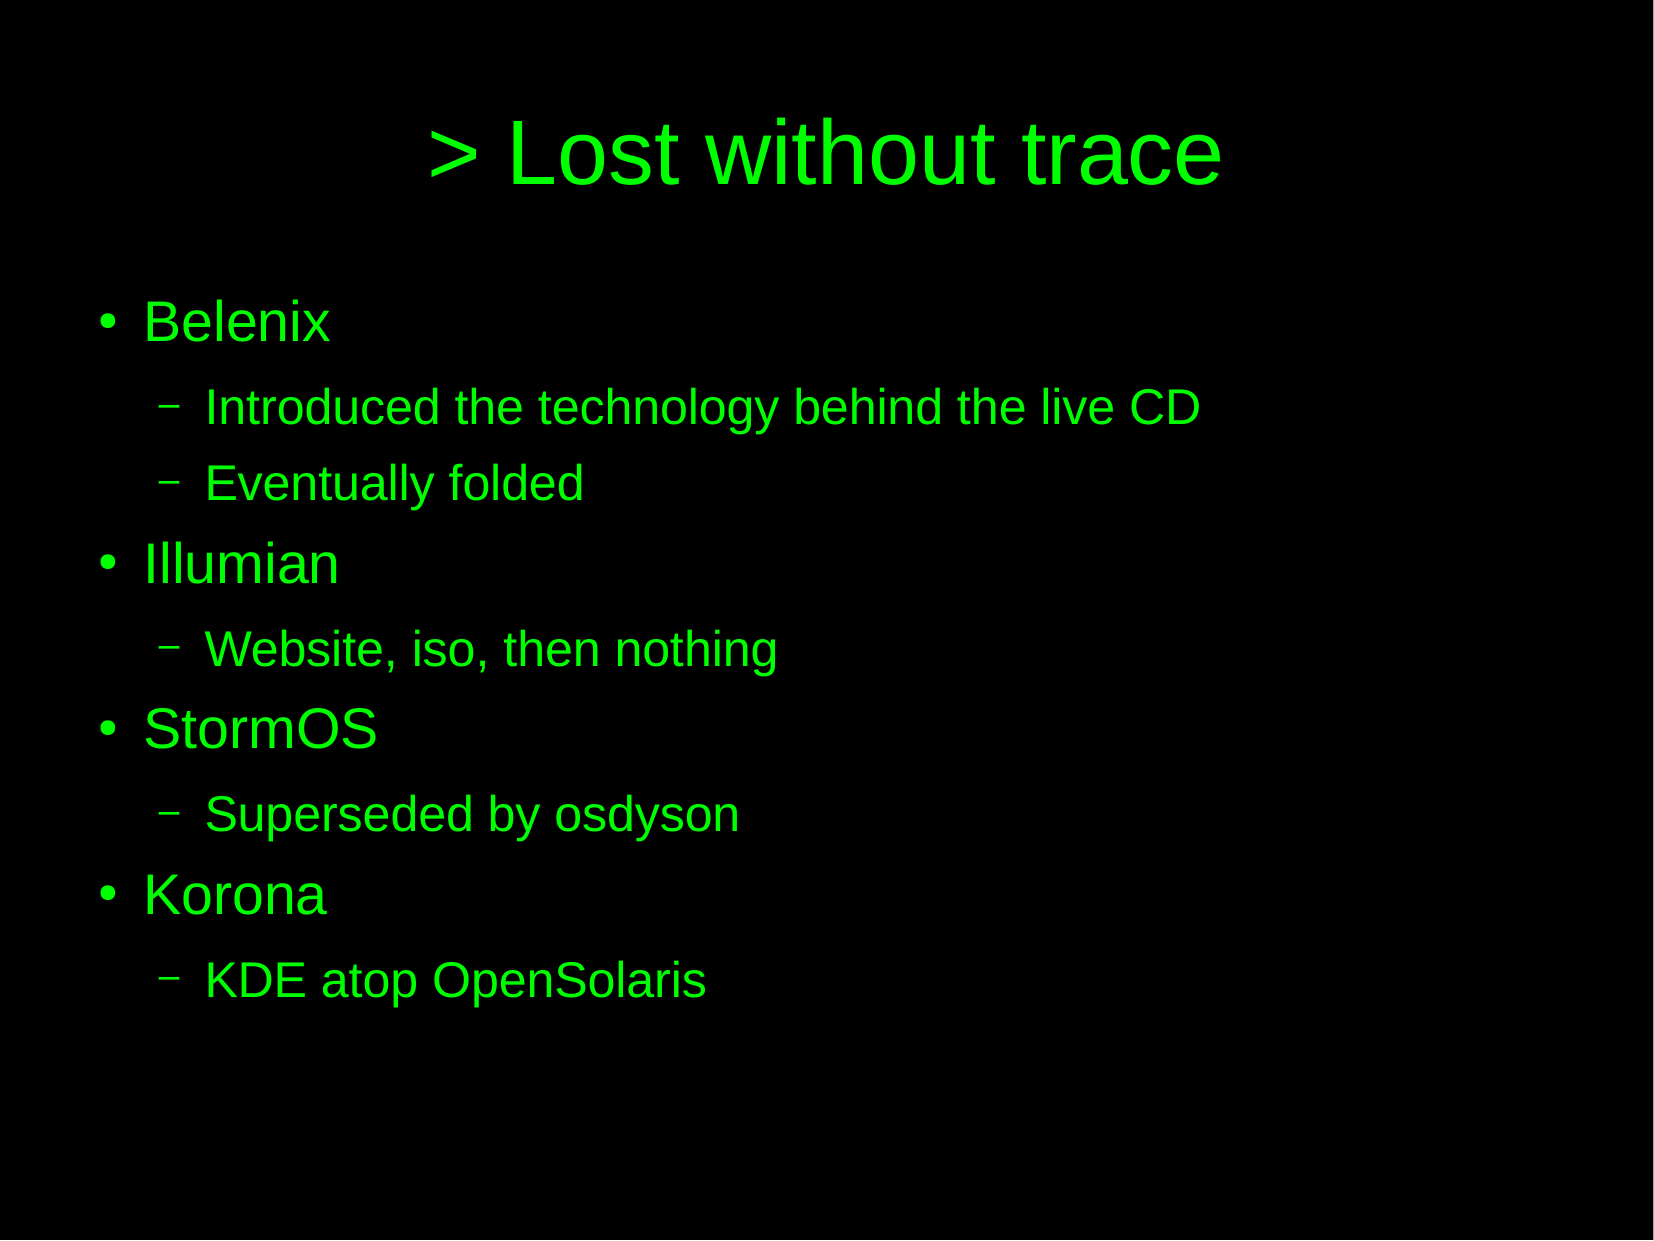

# > Lost without trace
Belenix
Introduced the technology behind the live CD
Eventually folded
Illumian
Website, iso, then nothing
StormOS
Superseded by osdyson
Korona
KDE atop OpenSolaris